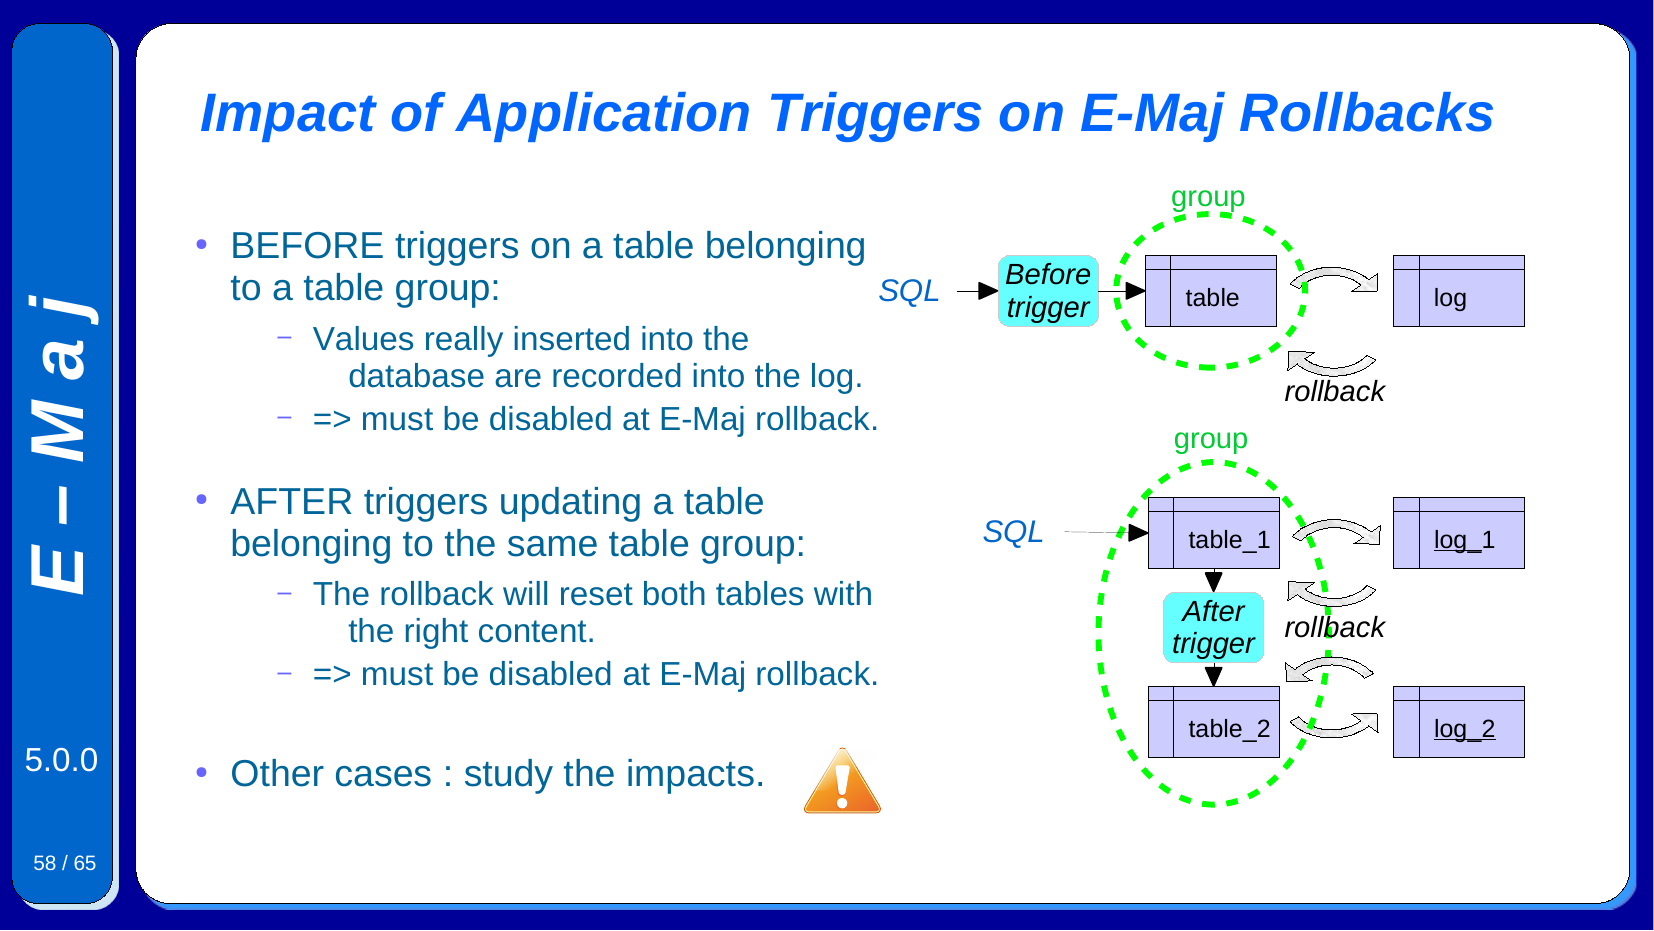

# Impact of Application Triggers on E-Maj Rollbacks
group
BEFORE triggers on a table belonging to a table group:
Values really inserted into the database are recorded into the log.
=> must be disabled at E-Maj rollback.
AFTER triggers updating a table belonging to the same table group:
The rollback will reset both tables with the right content.
=> must be disabled at E-Maj rollback.
Other cases : study the impacts.
Before
trigger
table
log
SQL
rollback
group
log_1
table_1
SQL
After
trigger
rollback
table_2
log_2